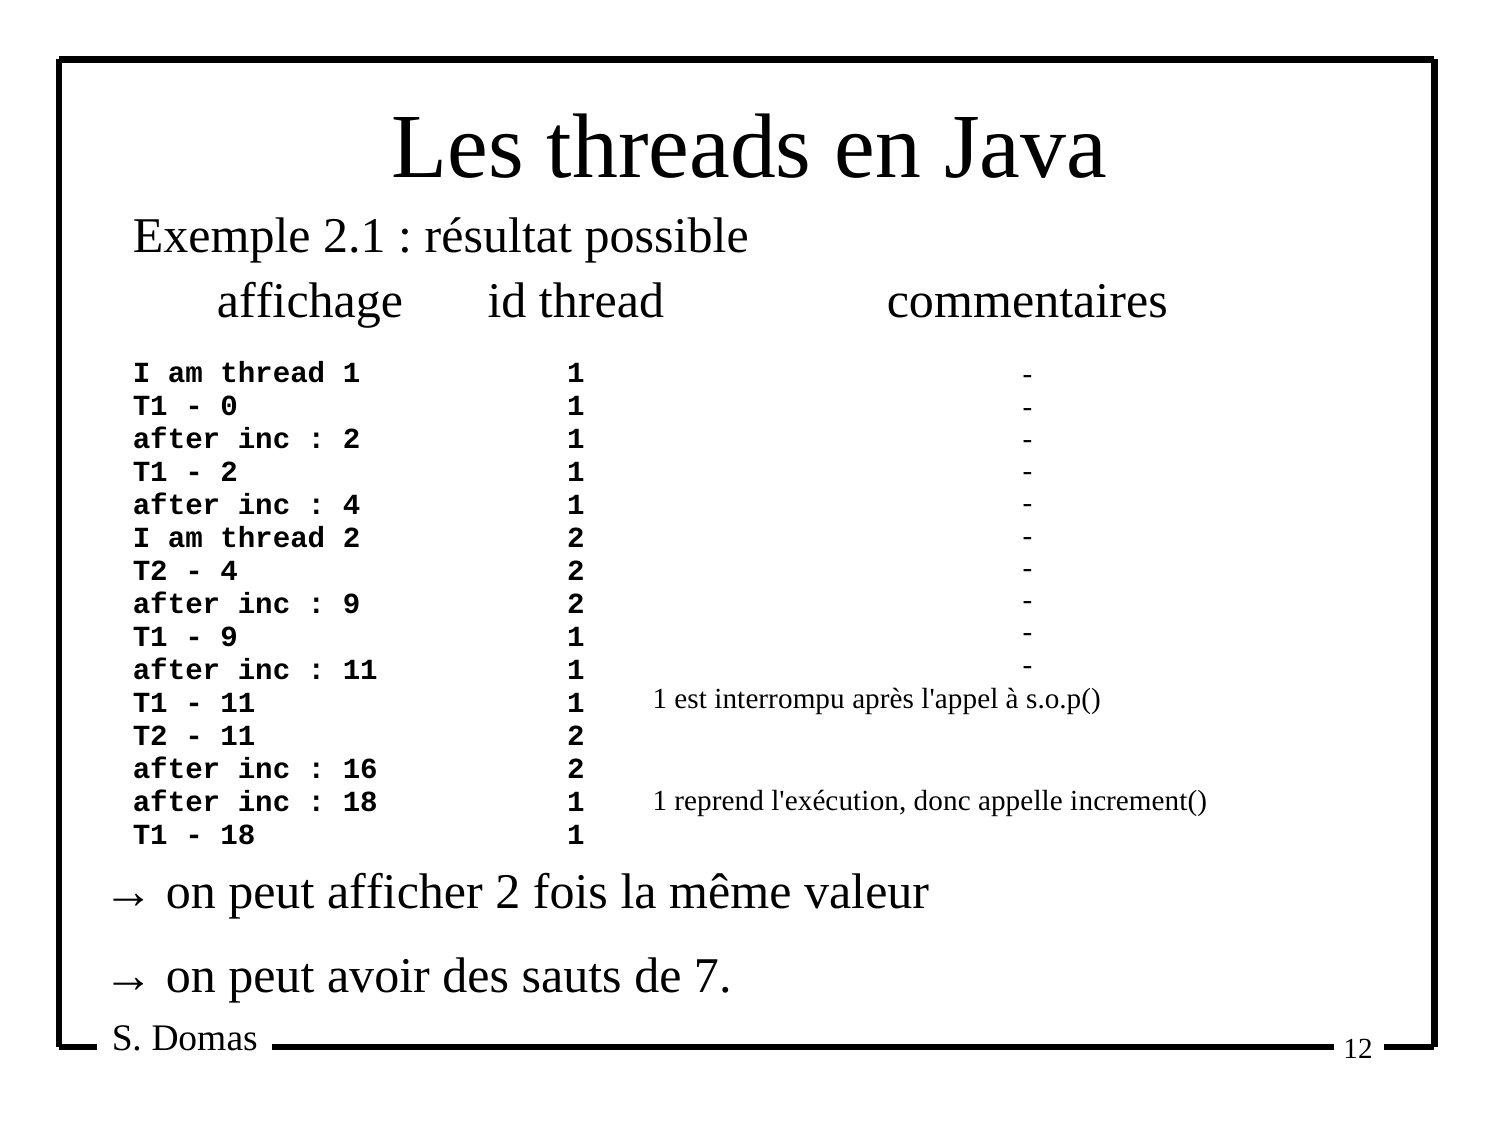

# Les threads en Java
S. Domas
Exemple 2.1 : résultat possible
affichage
I am thread 1
T1 - 0
after inc : 2
T1 - 2
after inc : 4
I am thread 2
T2 - 4
after inc : 9
T1 - 9
after inc : 11
T1 - 11
T2 - 11
after inc : 16
after inc : 18
T1 - 18
id thread
1
1
1
1
1
2
2
2
1
1
1
2
2
1
1
commentaires
-
-
-
-
-
-
-
-
-
-
1 est interrompu après l'appel à s.o.p()
1 reprend l'exécution, donc appelle increment()
→ on peut afficher 2 fois la même valeur
→ on peut avoir des sauts de 7.
12